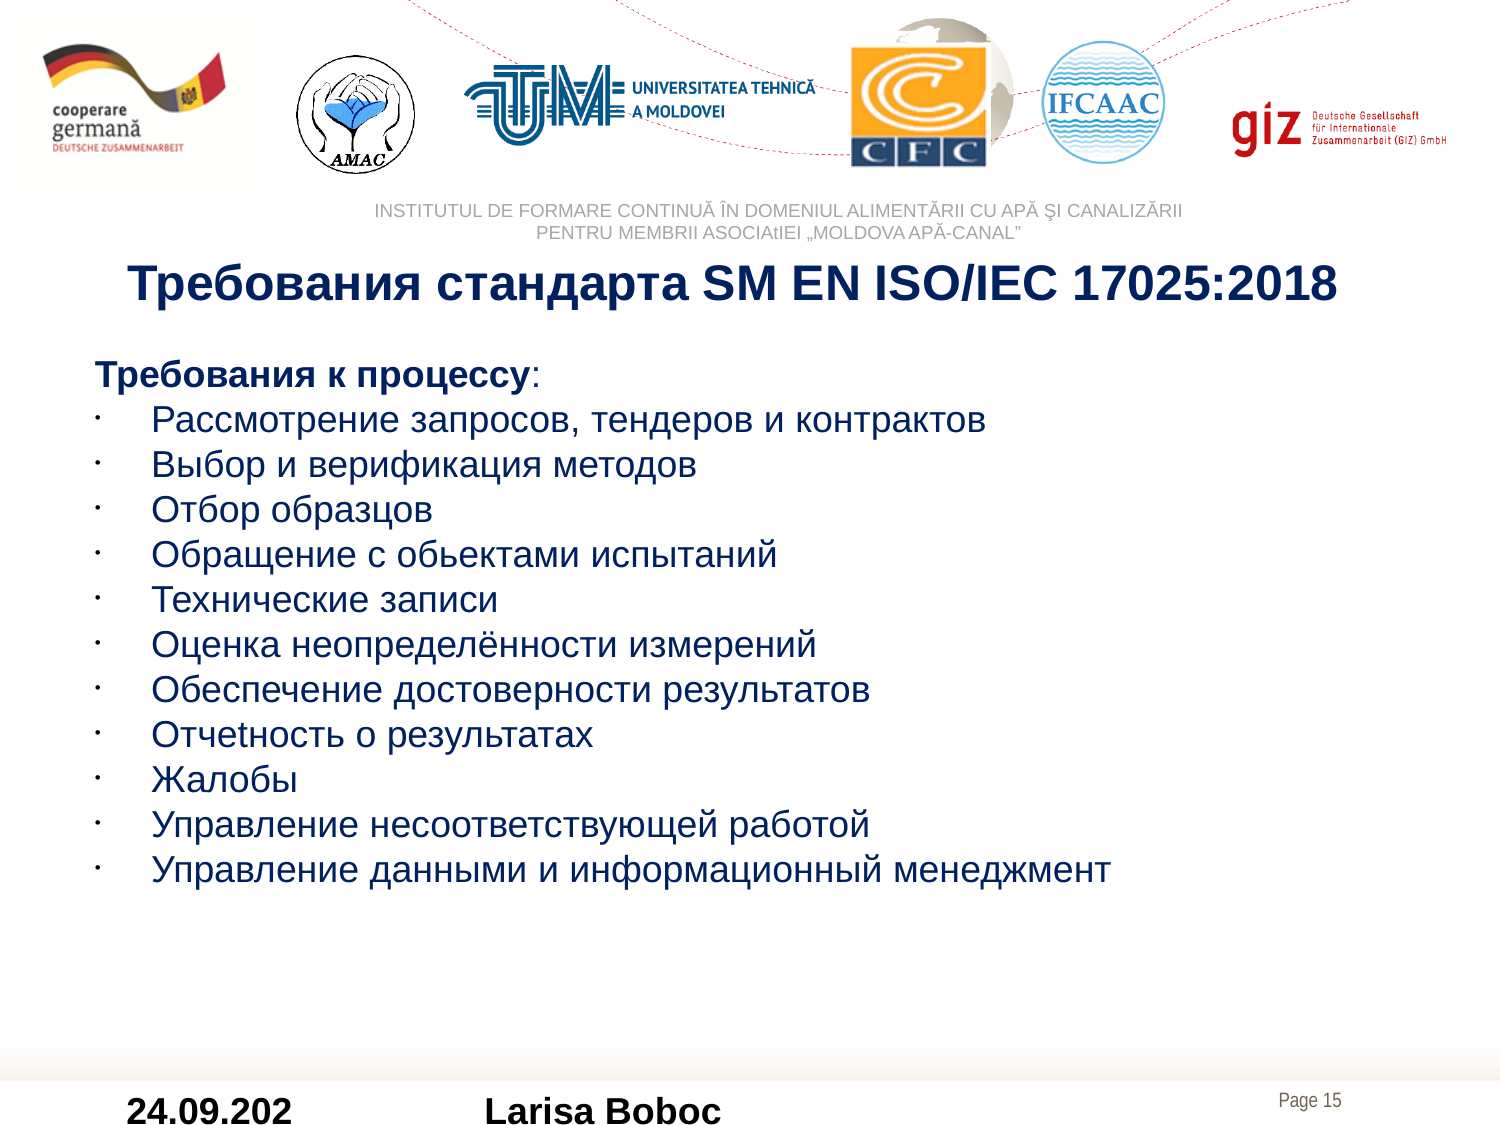

INSTITUTUL DE FORMARE CONTINUĂ ÎN DOMENIUL ALIMENTĂRII CU APĂ ŞI CANALIZĂRII
PENTRU MEMBRII ASOCIAtIEI „MOLDOVA APĂ-CANAL”
# Требования стандарта SM EN ISO/IEC 17025:2018
Требования к процессу:
Рассмотрение запросов, тендеров и контрактов
Выбор и верификация методов
Отбор образцов
Обращение с обьектами испытаний
Технические записи
Оценка неопределённости измерений
Обеспечение достоверности результатов
Отчеtность о результатах
Жалобы
Управление несоответствующей работой
Управление данными и информационный менеджмент
Larisa Boboc